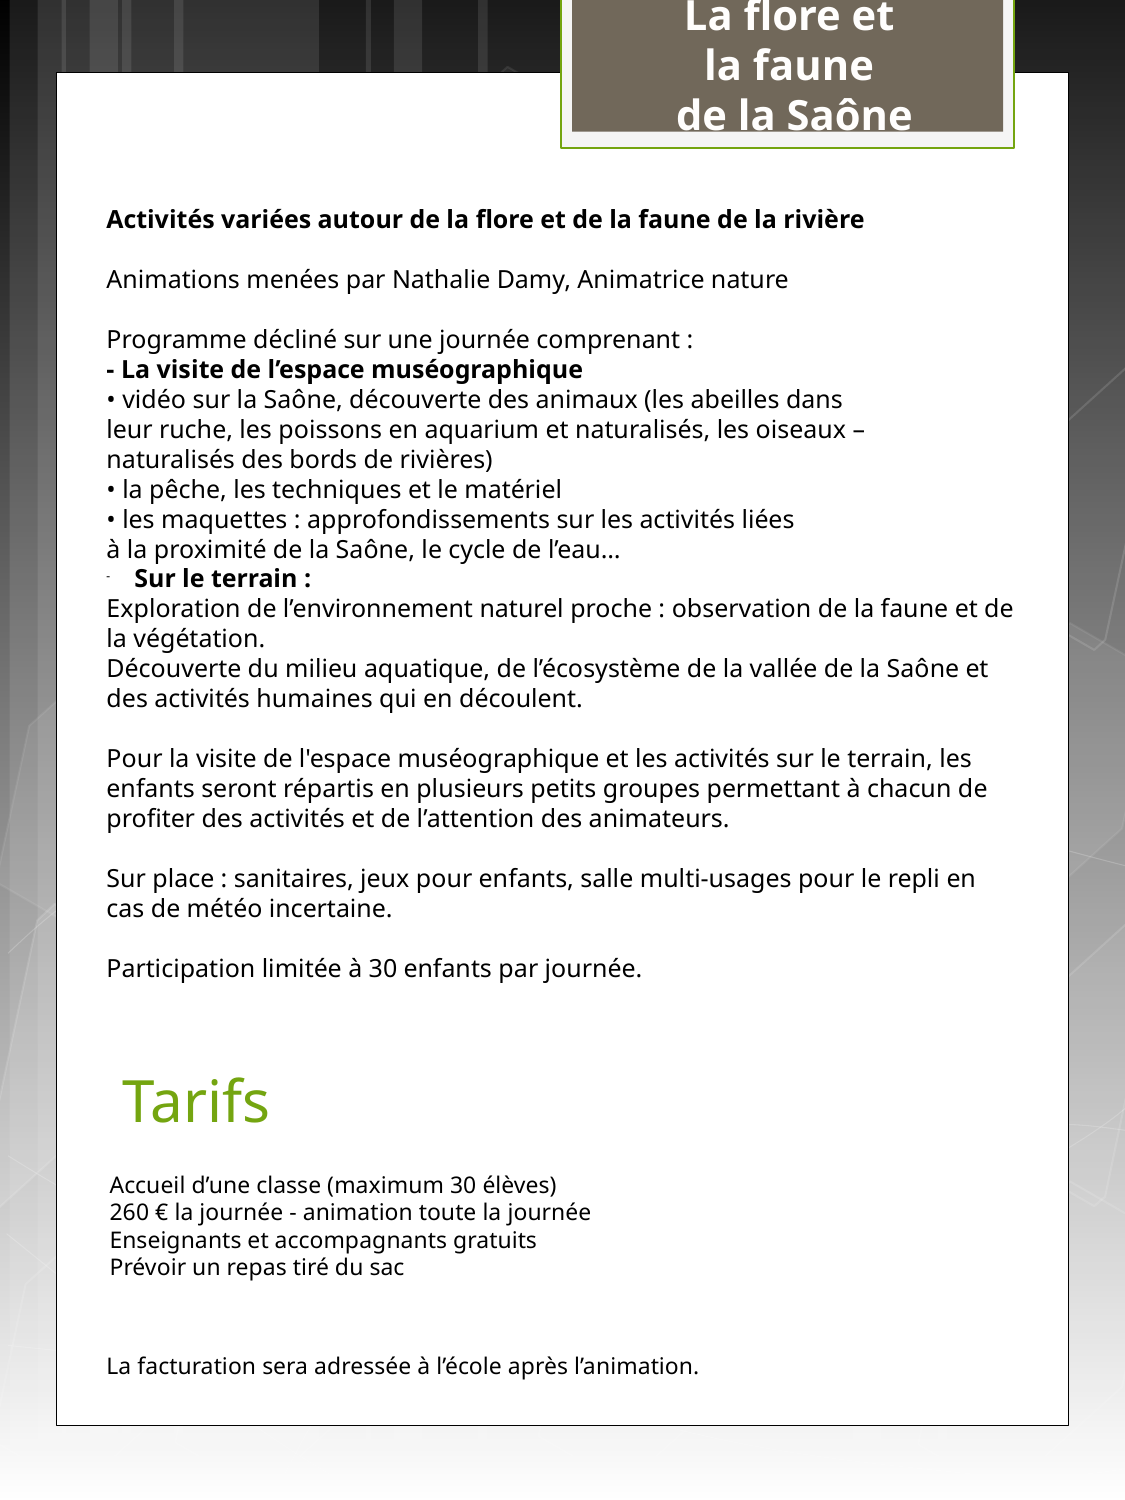

La flore et
la faune
de la Saône
Activités variées autour de la flore et de la faune de la rivière
Animations menées par Nathalie Damy, Animatrice nature
Programme décliné sur une journée comprenant :
- La visite de l’espace muséographique
• vidéo sur la Saône, découverte des animaux (les abeilles dans
leur ruche, les poissons en aquarium et naturalisés, les oiseaux –
naturalisés des bords de rivières)
• la pêche, les techniques et le matériel
• les maquettes : approfondissements sur les activités liées
à la proximité de la Saône, le cycle de l’eau…
Sur le terrain :
Exploration de l’environnement naturel proche : observation de la faune et de la végétation.
Découverte du milieu aquatique, de l’écosystème de la vallée de la Saône et des activités humaines qui en découlent.
Pour la visite de l'espace muséographique et les activités sur le terrain, les enfants seront répartis en plusieurs petits groupes permettant à chacun de profiter des activités et de l’attention des animateurs.
Sur place : sanitaires, jeux pour enfants, salle multi-usages pour le repli en
cas de météo incertaine.
Participation limitée à 30 enfants par journée.
Tarifs
Accueil d’une classe (maximum 30 élèves)
260 € la journée - animation toute la journée
Enseignants et accompagnants gratuits
Prévoir un repas tiré du sac
La facturation sera adressée à l’école après l’animation.